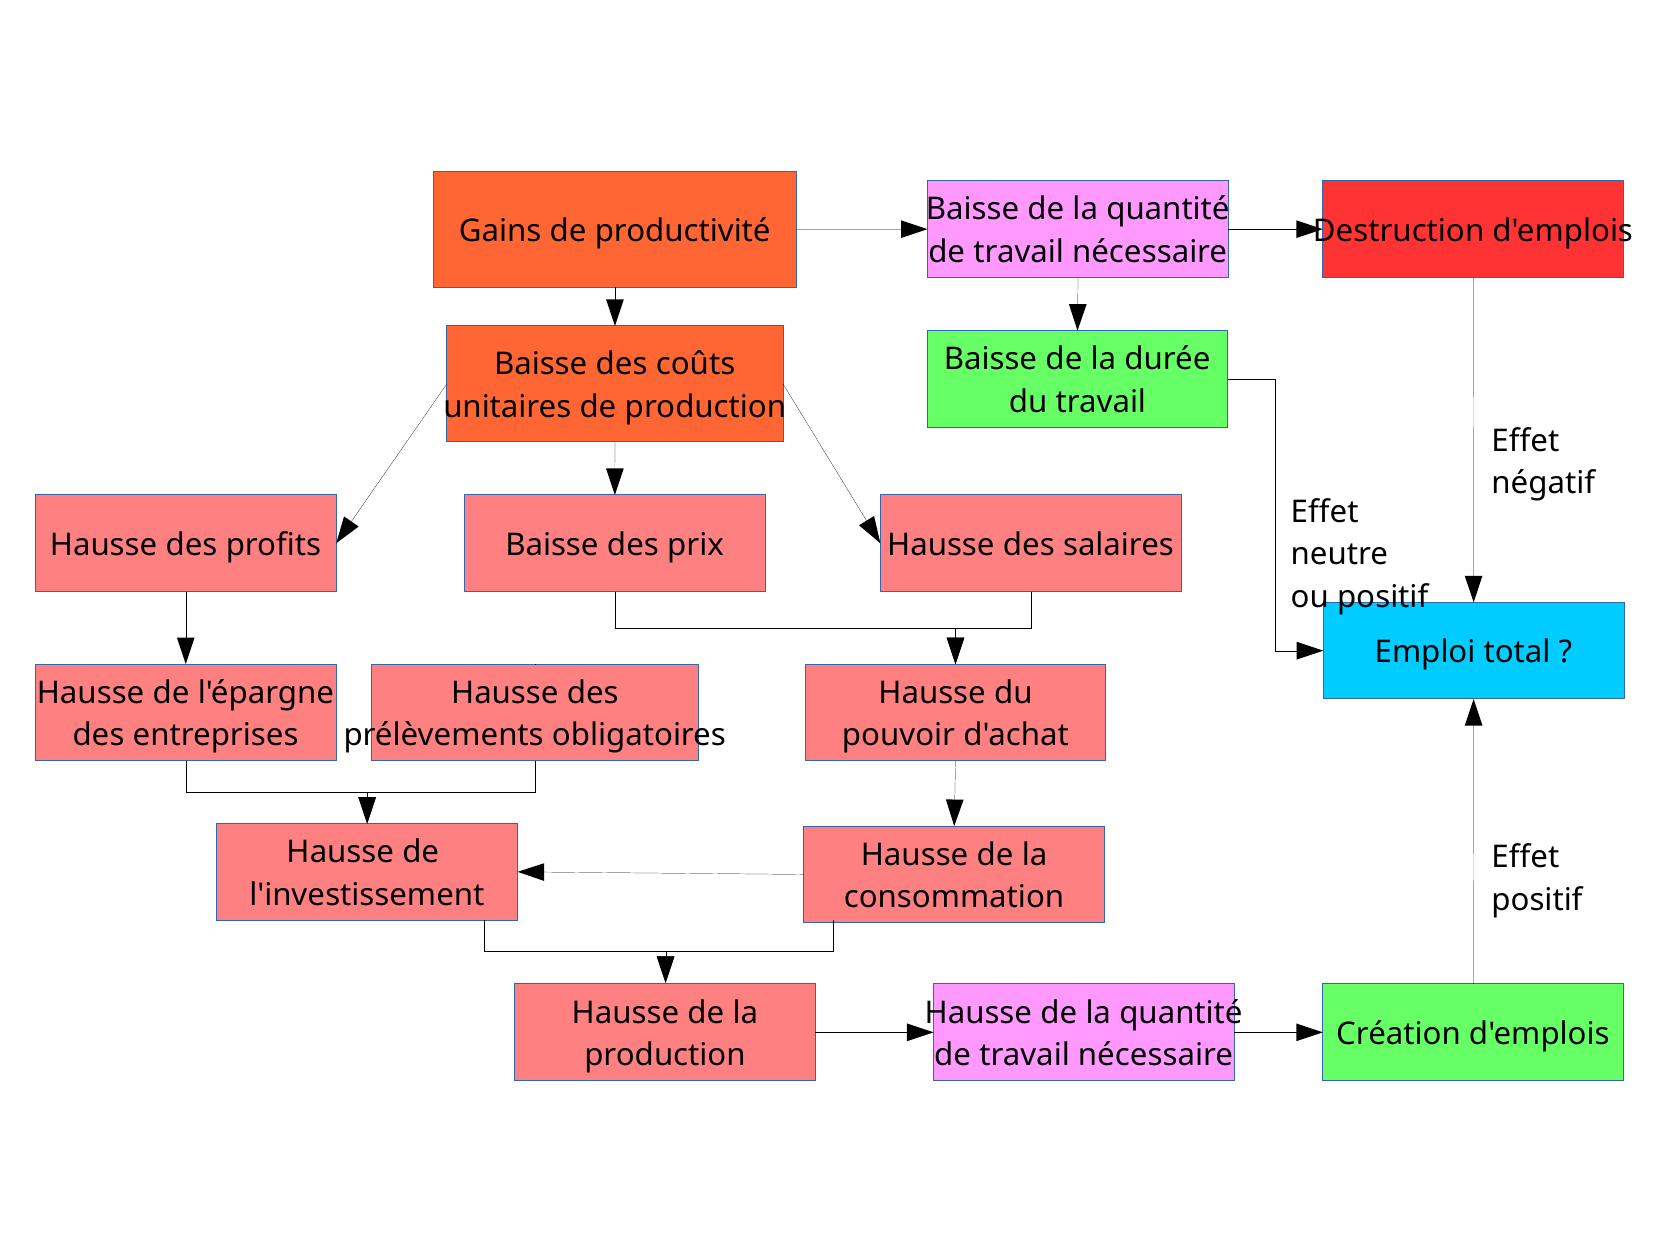

Gains de productivité
Baisse de la quantité
de travail nécessaire
Destruction d'emplois
Baisse des coûts
unitaires de production
Baisse de la durée
du travail
Effet négatif
Effet neutre
ou positif
Hausse des profits
Baisse des prix
Hausse des salaires
Emploi total ?
Hausse de l'épargne
des entreprises
Hausse des
prélèvements obligatoires
Hausse du
pouvoir d'achat
Hausse de
l'investissement
Hausse de la
consommation
Effet positif
Hausse de la
production
Hausse de la quantité
de travail nécessaire
Création d'emplois